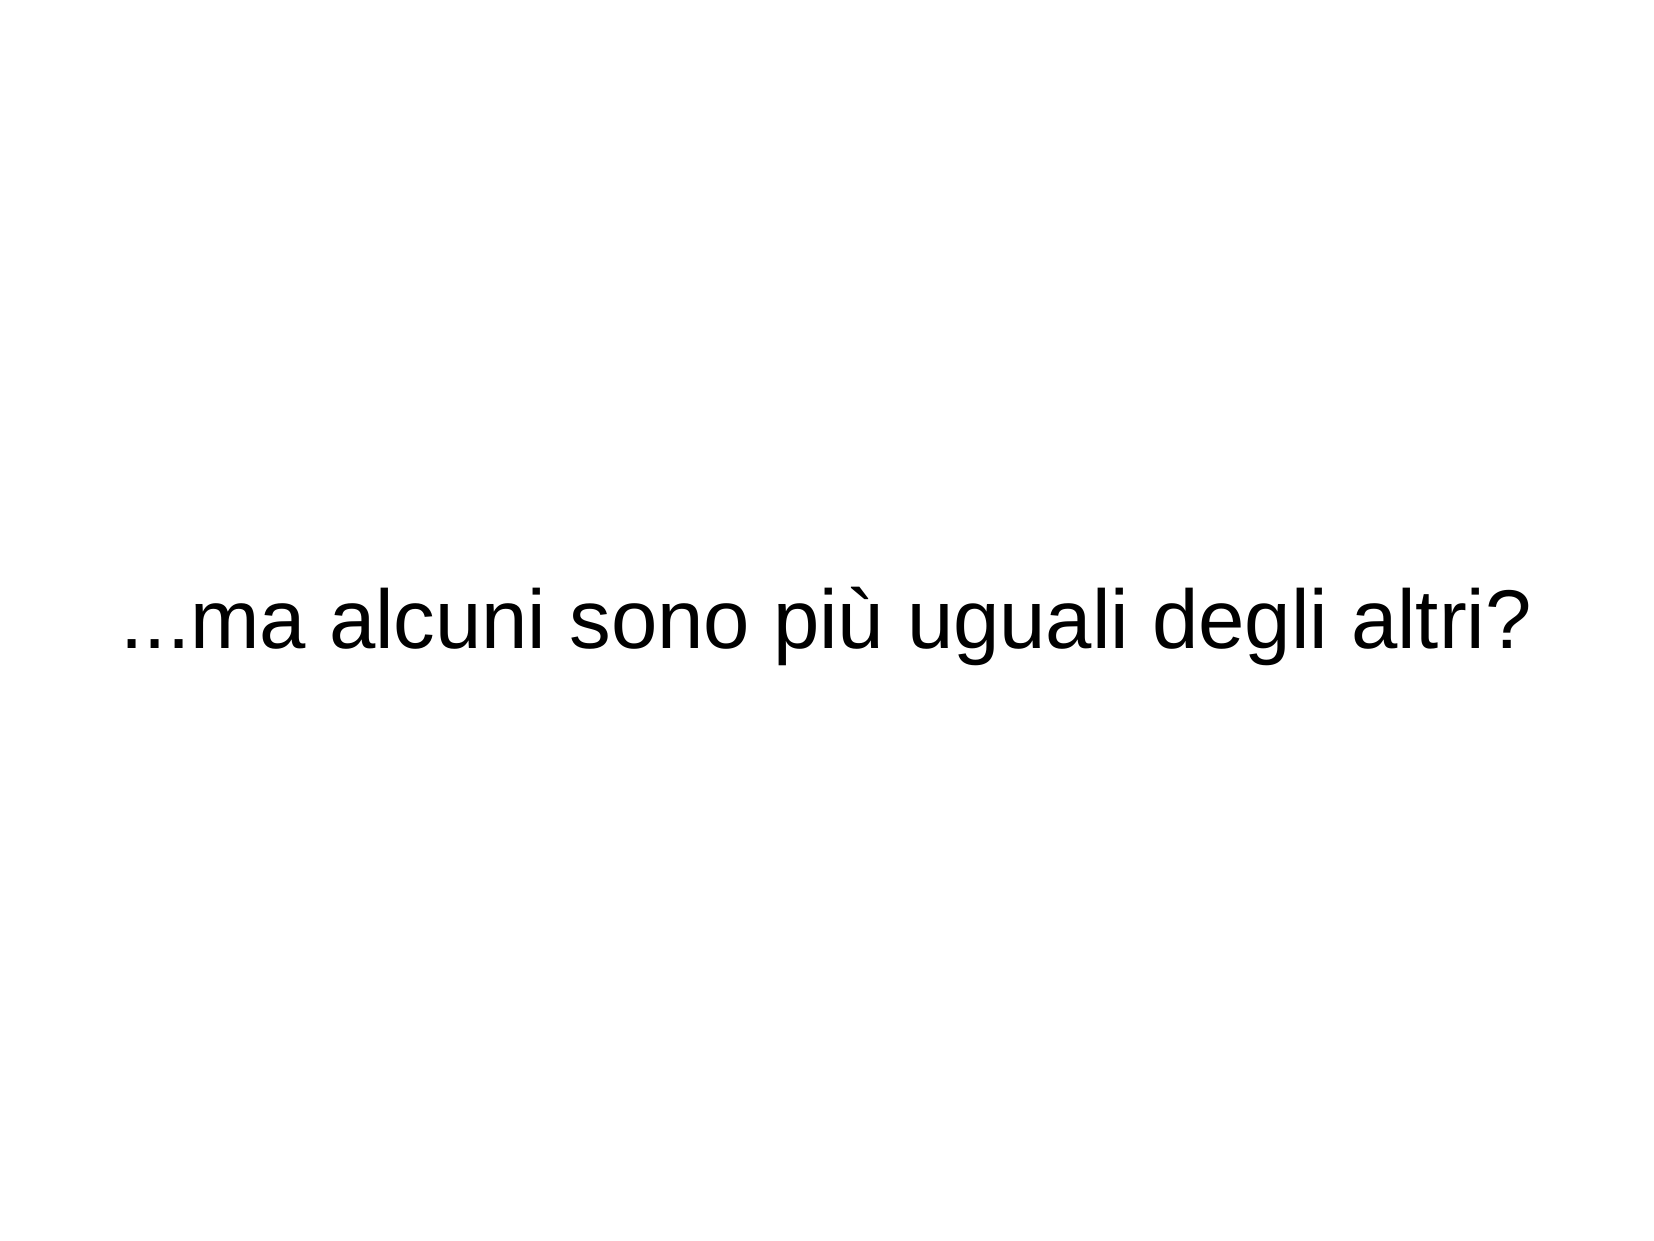

# ...ma alcuni sono più uguali degli altri?